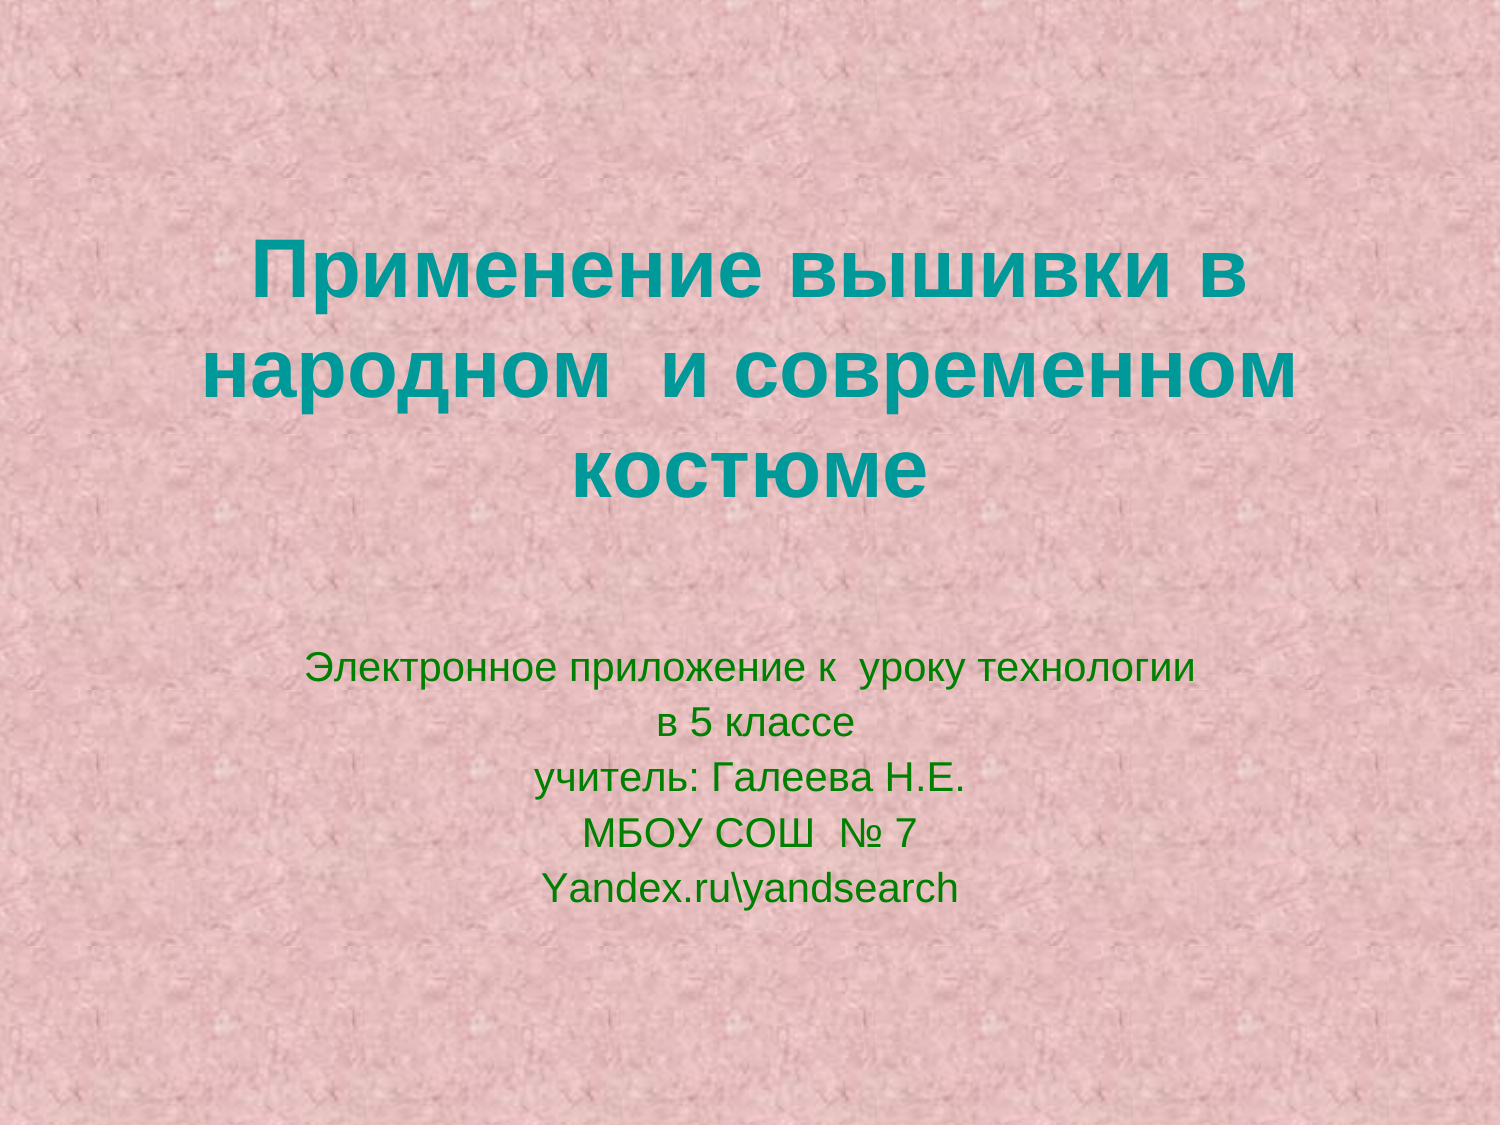

# Применение вышивки в народном и современном костюме
Электронное приложение к уроку технологии
 в 5 классе
учитель: Галеева Н.Е.
МБОУ СОШ № 7
Yandex.ru\yandsearch